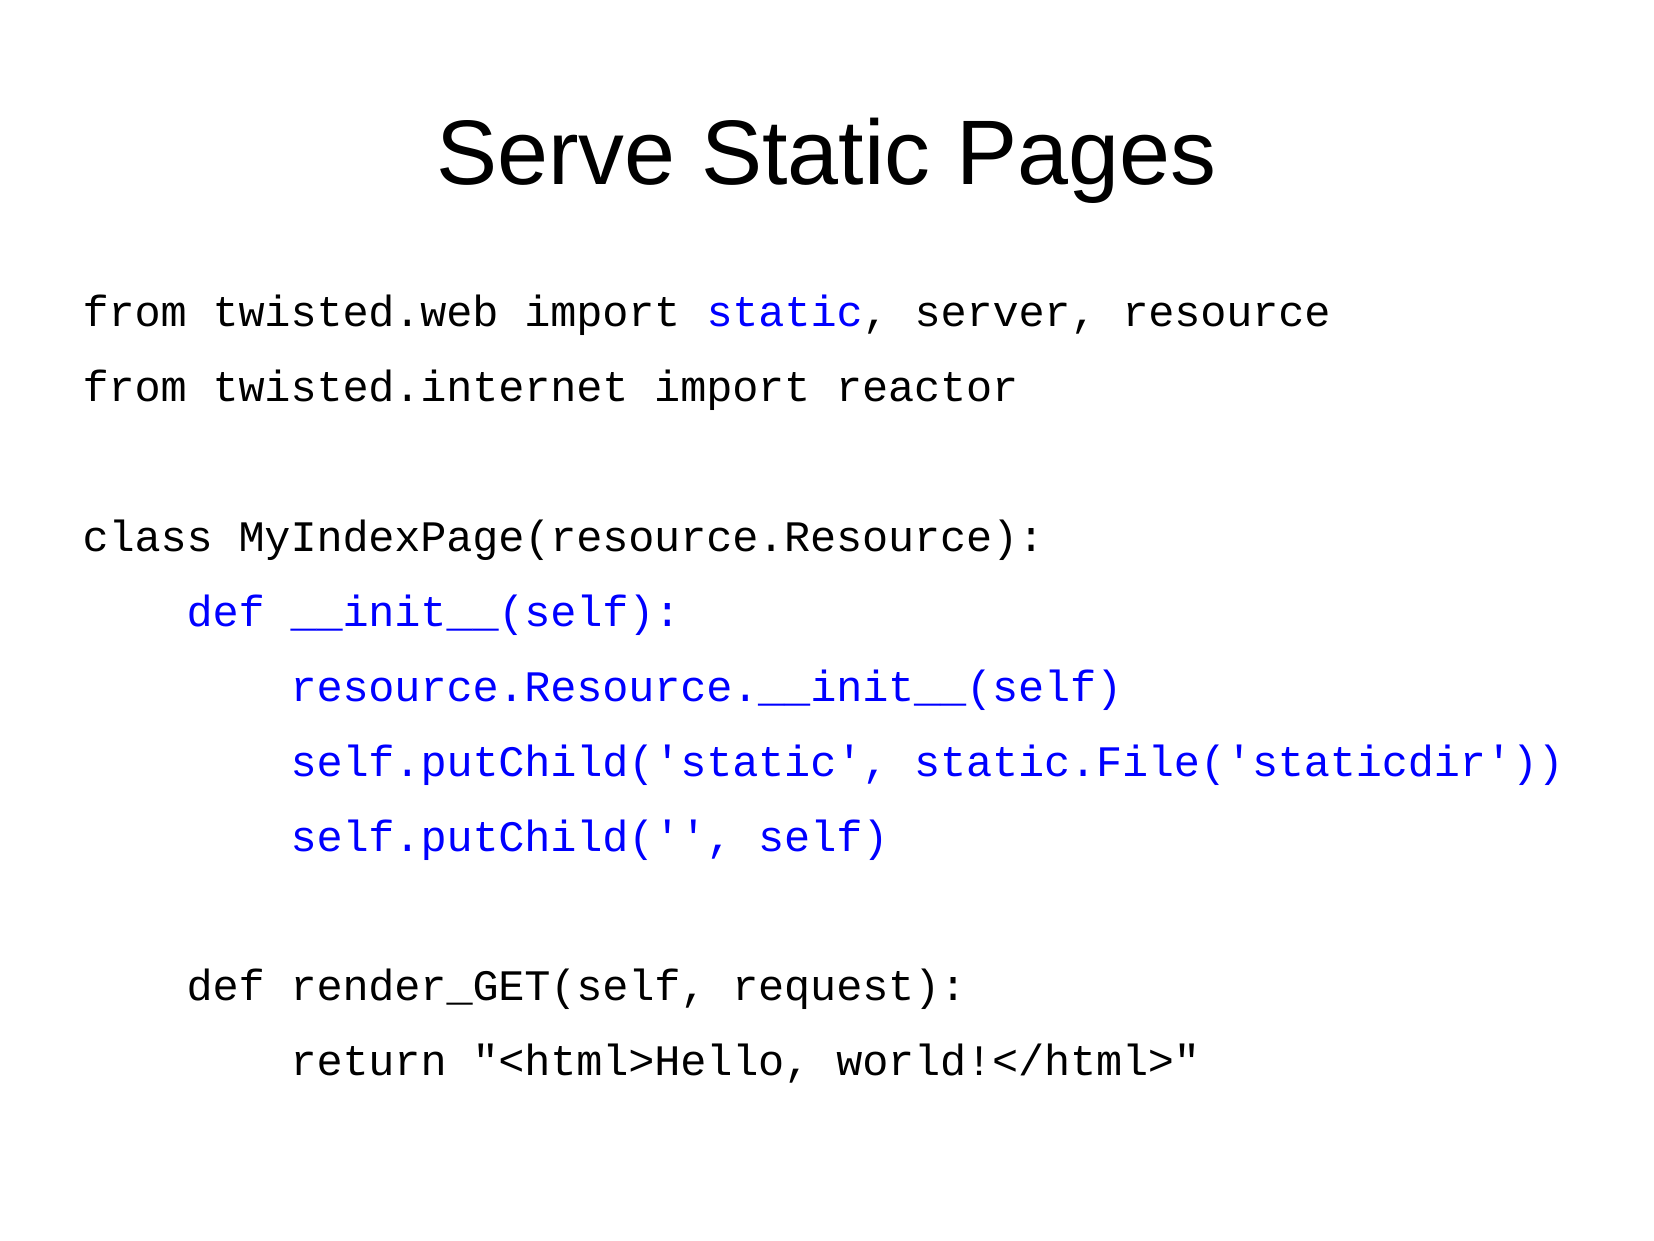

# Serve Static Pages
from twisted.web import static, server, resource
from twisted.internet import reactor
class MyIndexPage(resource.Resource):
 def __init__(self):
 resource.Resource.__init__(self)
 self.putChild('static', static.File('staticdir'))
 self.putChild('', self)
 def render_GET(self, request):
 return "<html>Hello, world!</html>"